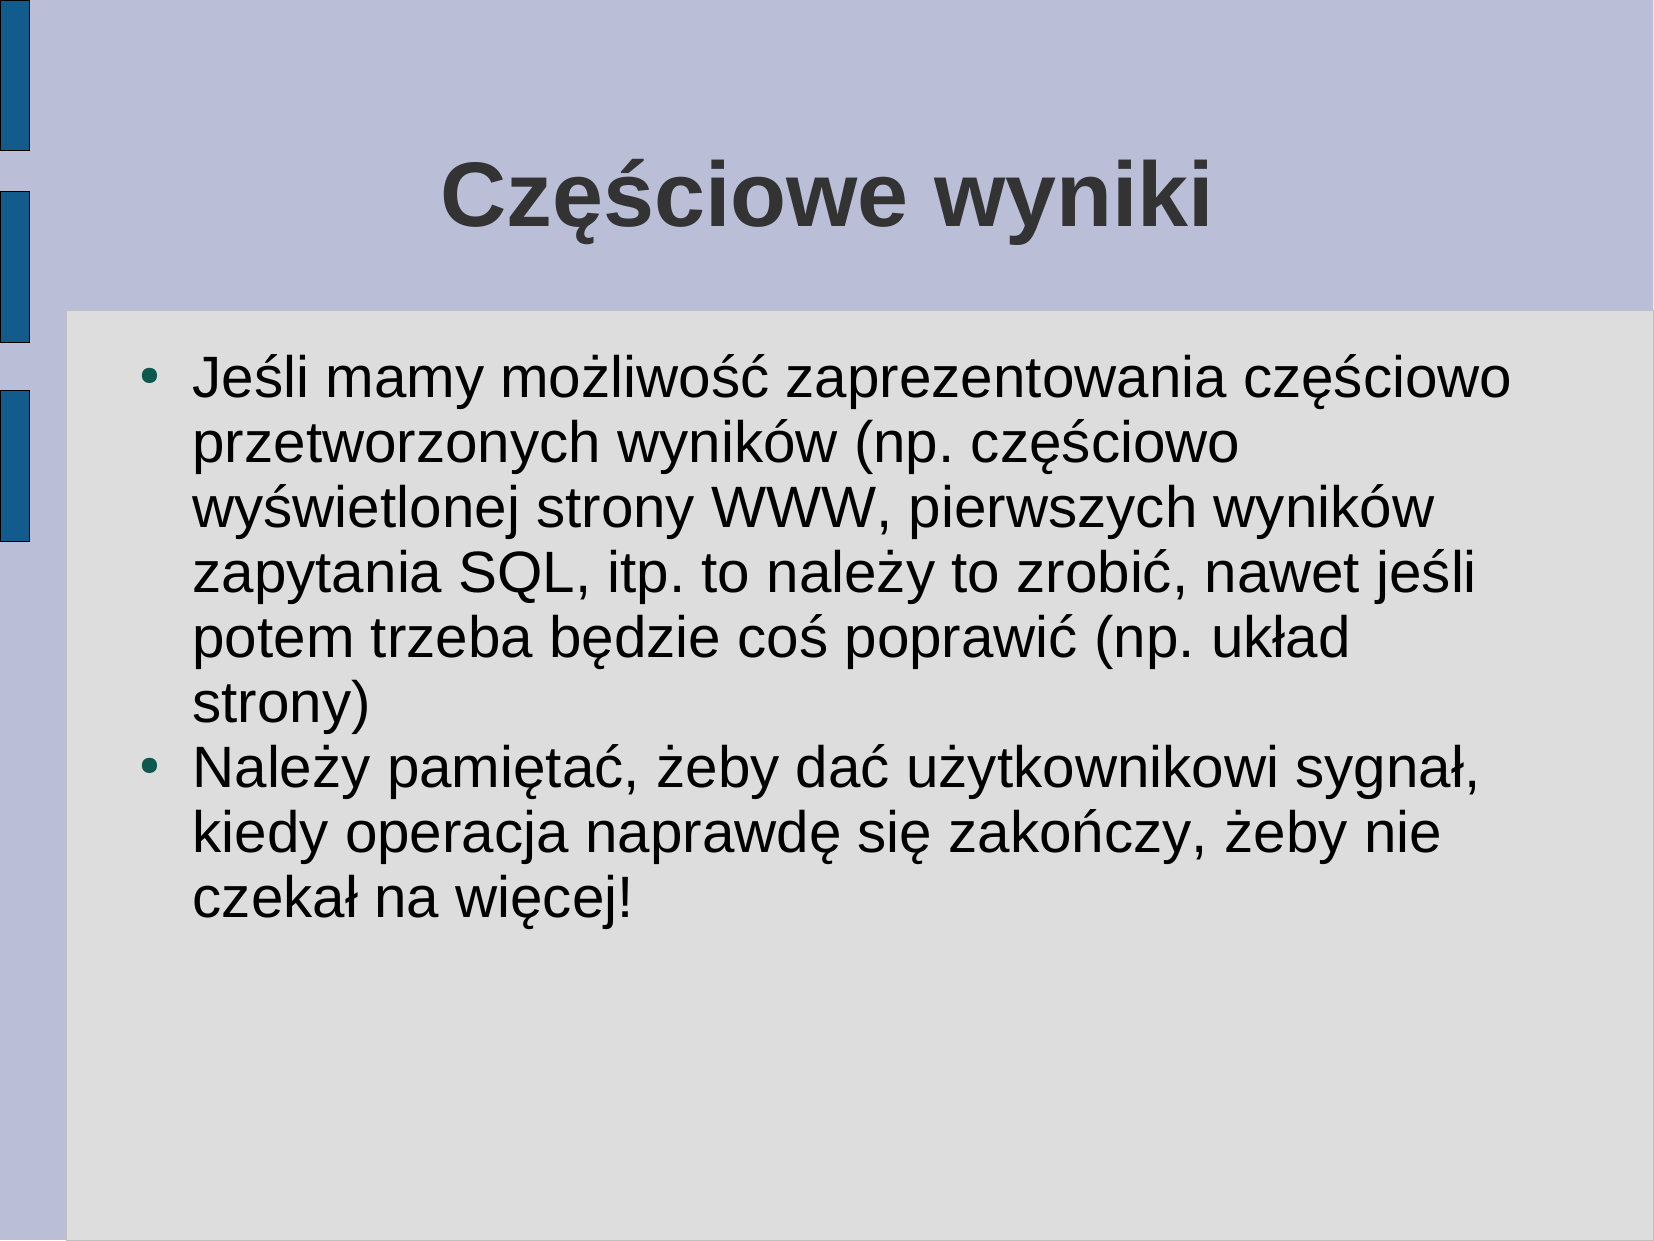

# Częściowe wyniki
Jeśli mamy możliwość zaprezentowania częściowo przetworzonych wyników (np. częściowo wyświetlonej strony WWW, pierwszych wyników zapytania SQL, itp. to należy to zrobić, nawet jeśli potem trzeba będzie coś poprawić (np. układ strony)
Należy pamiętać, żeby dać użytkownikowi sygnał, kiedy operacja naprawdę się zakończy, żeby nie czekał na więcej!